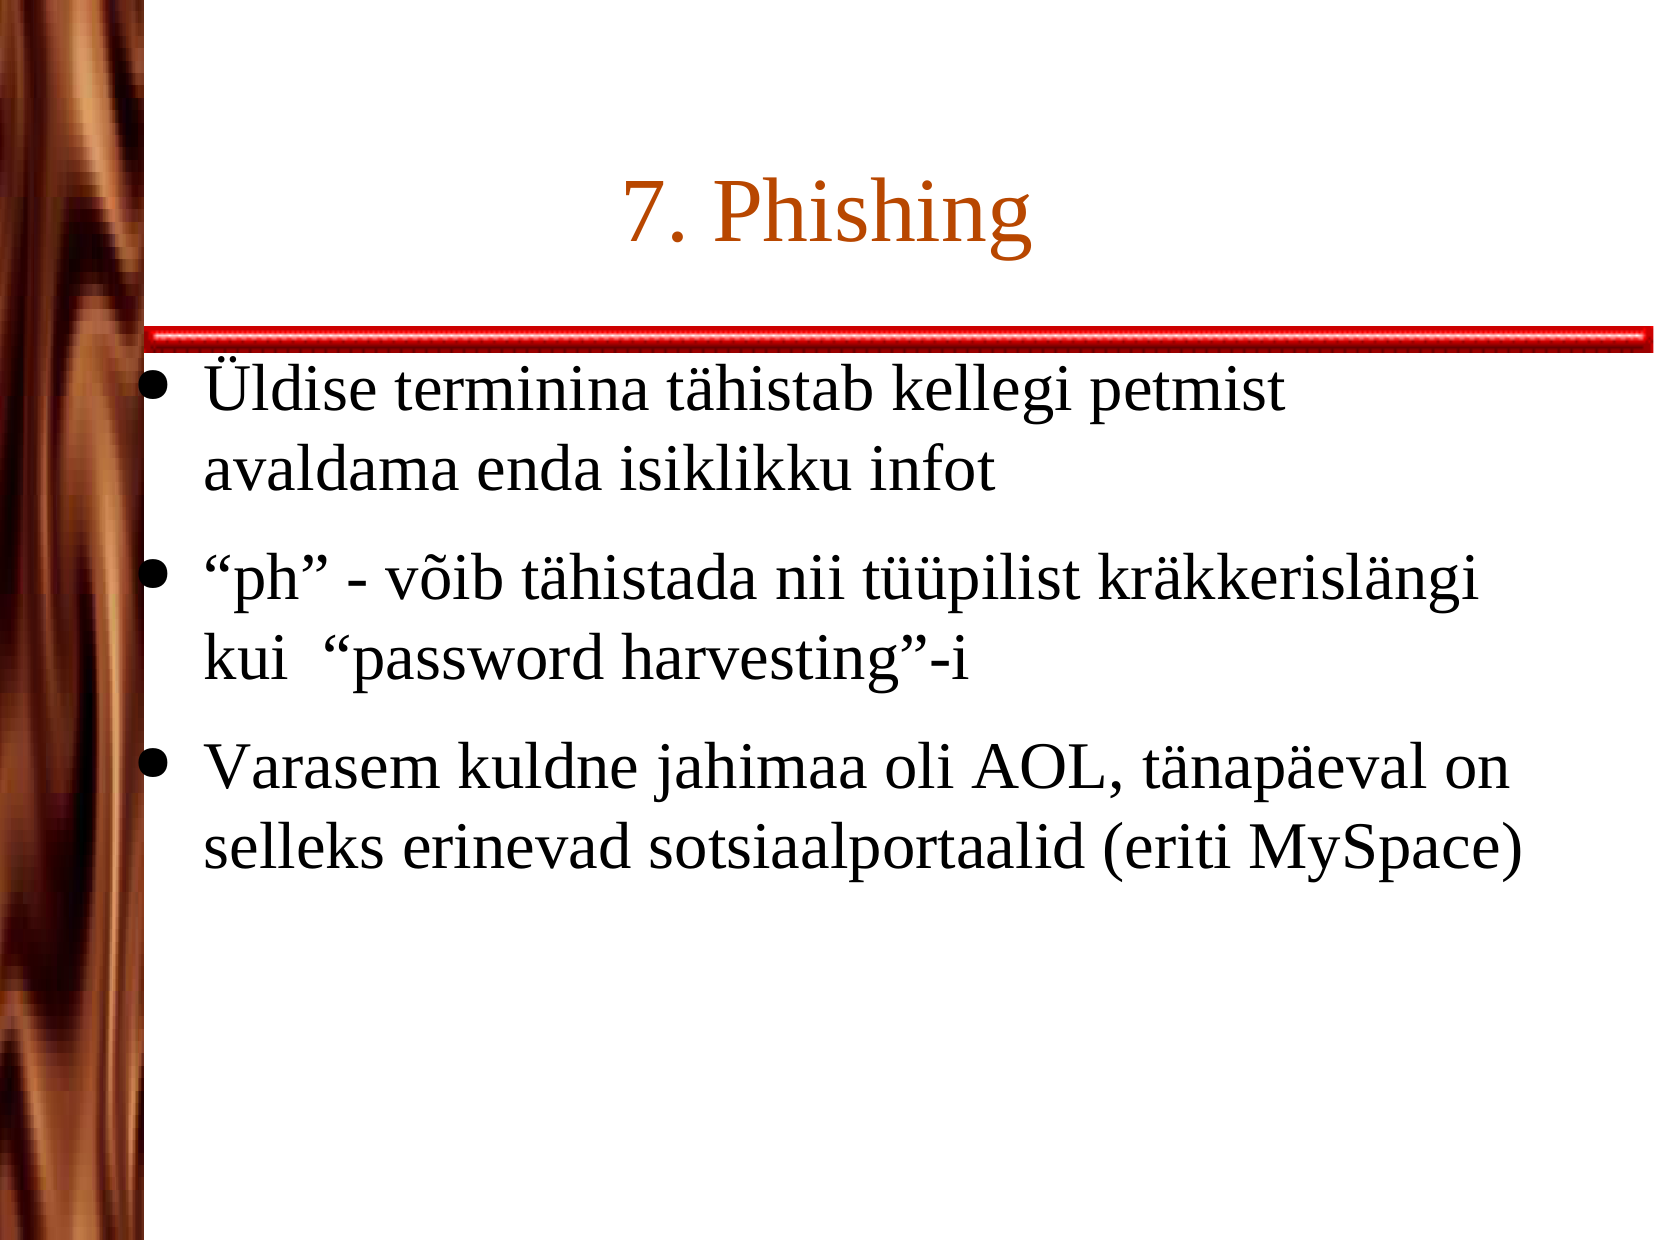

# 7. Phishing
Üldise terminina tähistab kellegi petmist avaldama enda isiklikku infot
“ph” - võib tähistada nii tüüpilist kräkkerislängi kui “password harvesting”-i
Varasem kuldne jahimaa oli AOL, tänapäeval on selleks erinevad sotsiaalportaalid (eriti MySpace)